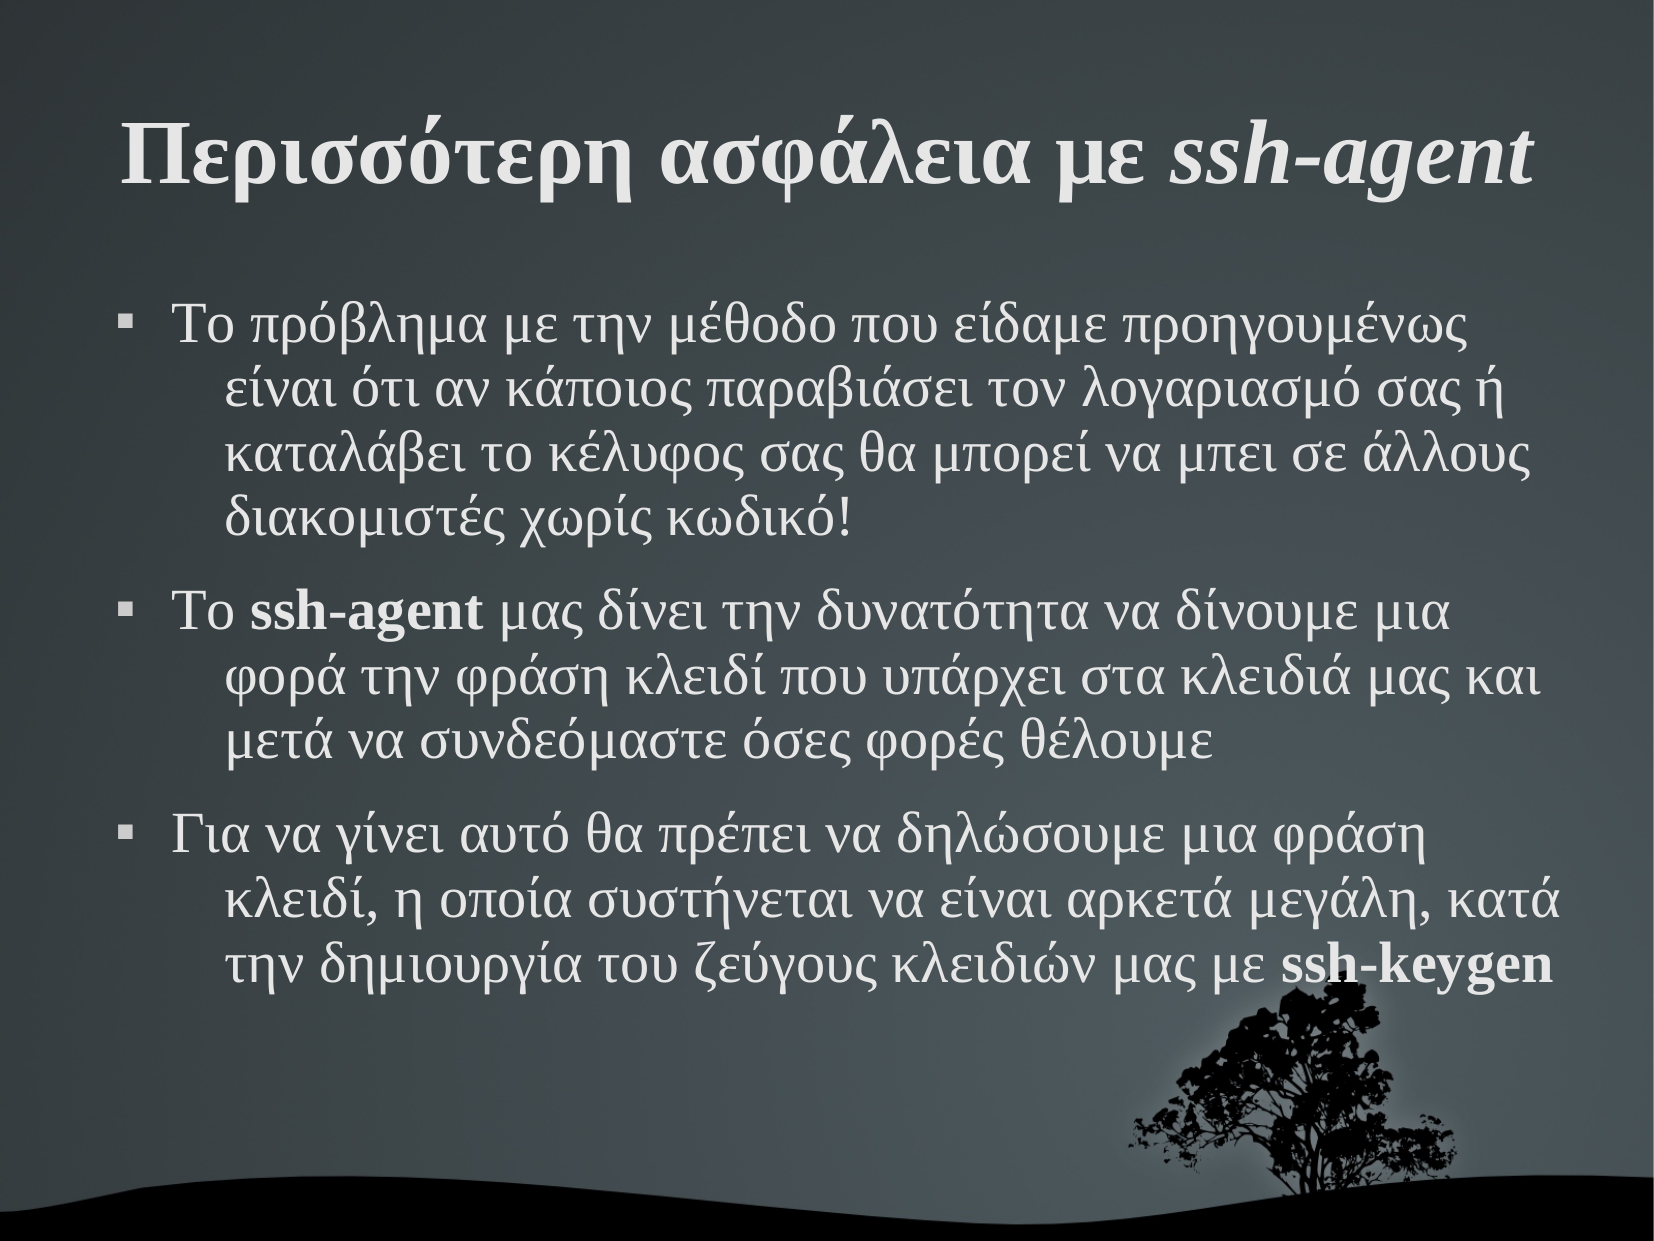

# Περισσότερη ασφάλεια με ssh-agent
Το πρόβλημα με την μέθοδο που είδαμε προηγουμένως είναι ότι αν κάποιος παραβιάσει τον λογαριασμό σας ή καταλάβει το κέλυφος σας θα μπορεί να μπει σε άλλους διακομιστές χωρίς κωδικό!
Το ssh-agent μας δίνει την δυνατότητα να δίνουμε μια φορά την φράση κλειδί που υπάρχει στα κλειδιά μας και μετά να συνδεόμαστε όσες φορές θέλουμε
Για να γίνει αυτό θα πρέπει να δηλώσουμε μια φράση κλειδί, η οποία συστήνεται να είναι αρκετά μεγάλη, κατά την δημιουργία του ζεύγους κλειδιών μας με ssh-keygen